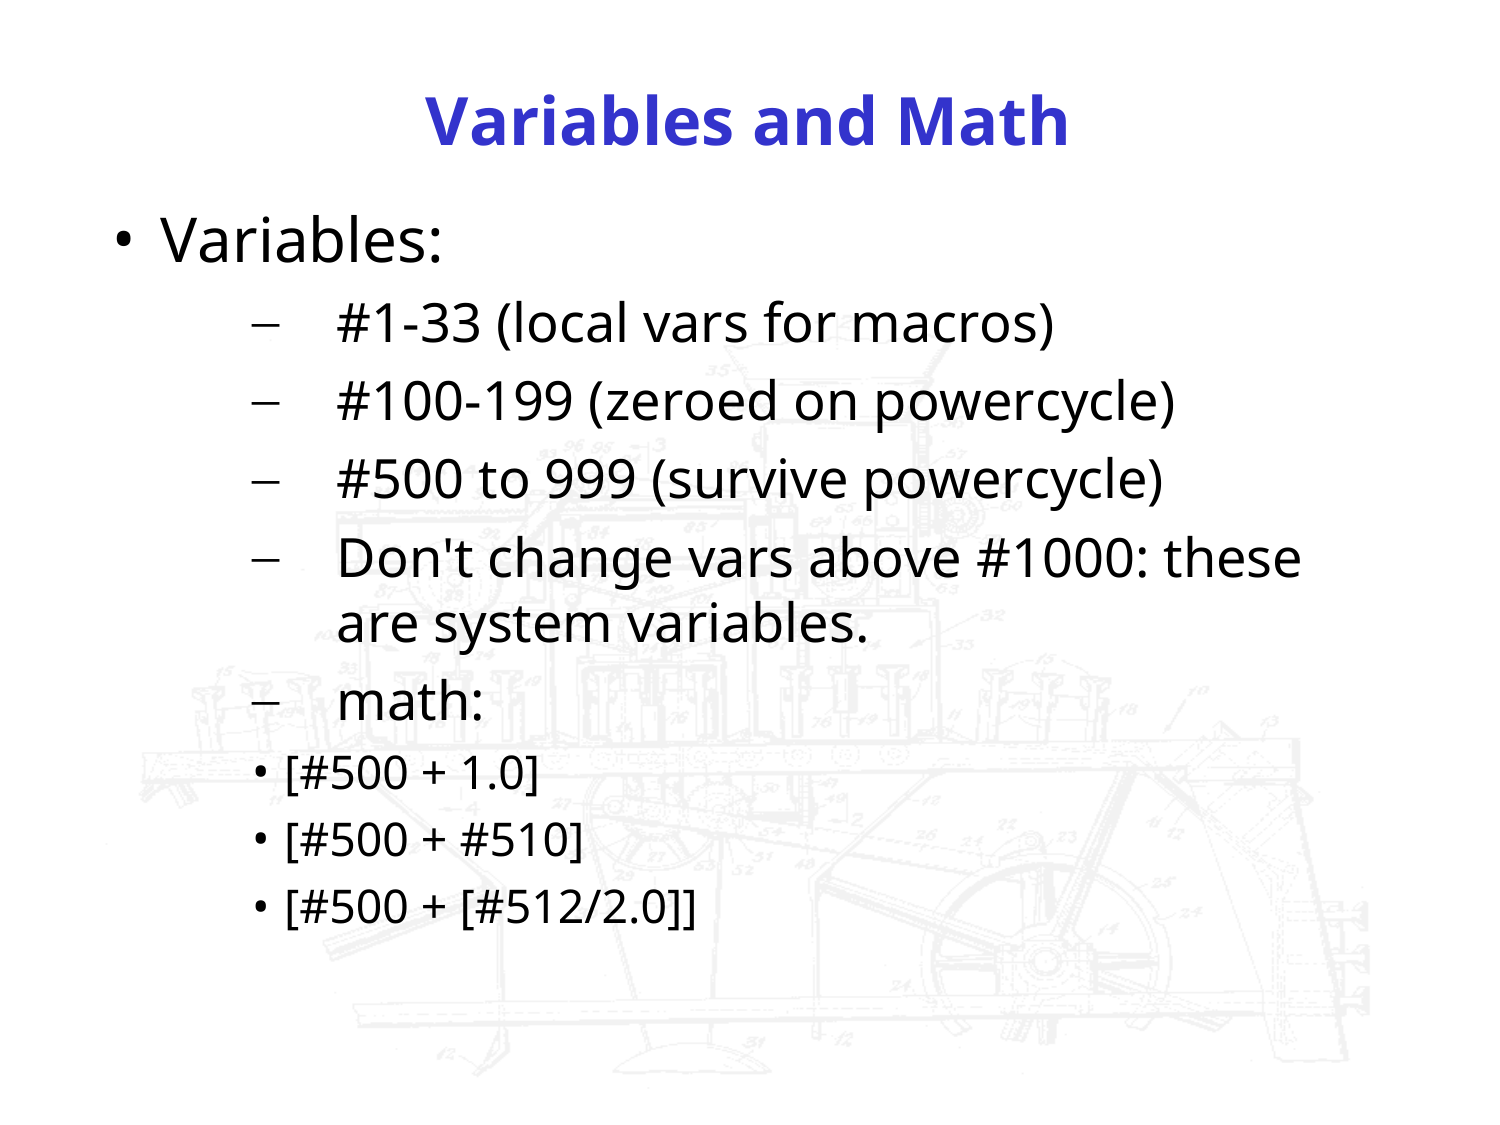

# Variables and Math
Variables:
#1-33 (local vars for macros)
#100-199 (zeroed on powercycle)
#500 to 999 (survive powercycle)
Don't change vars above #1000: these are system variables.
math:
[#500 + 1.0]
[#500 + #510]
[#500 + [#512/2.0]]